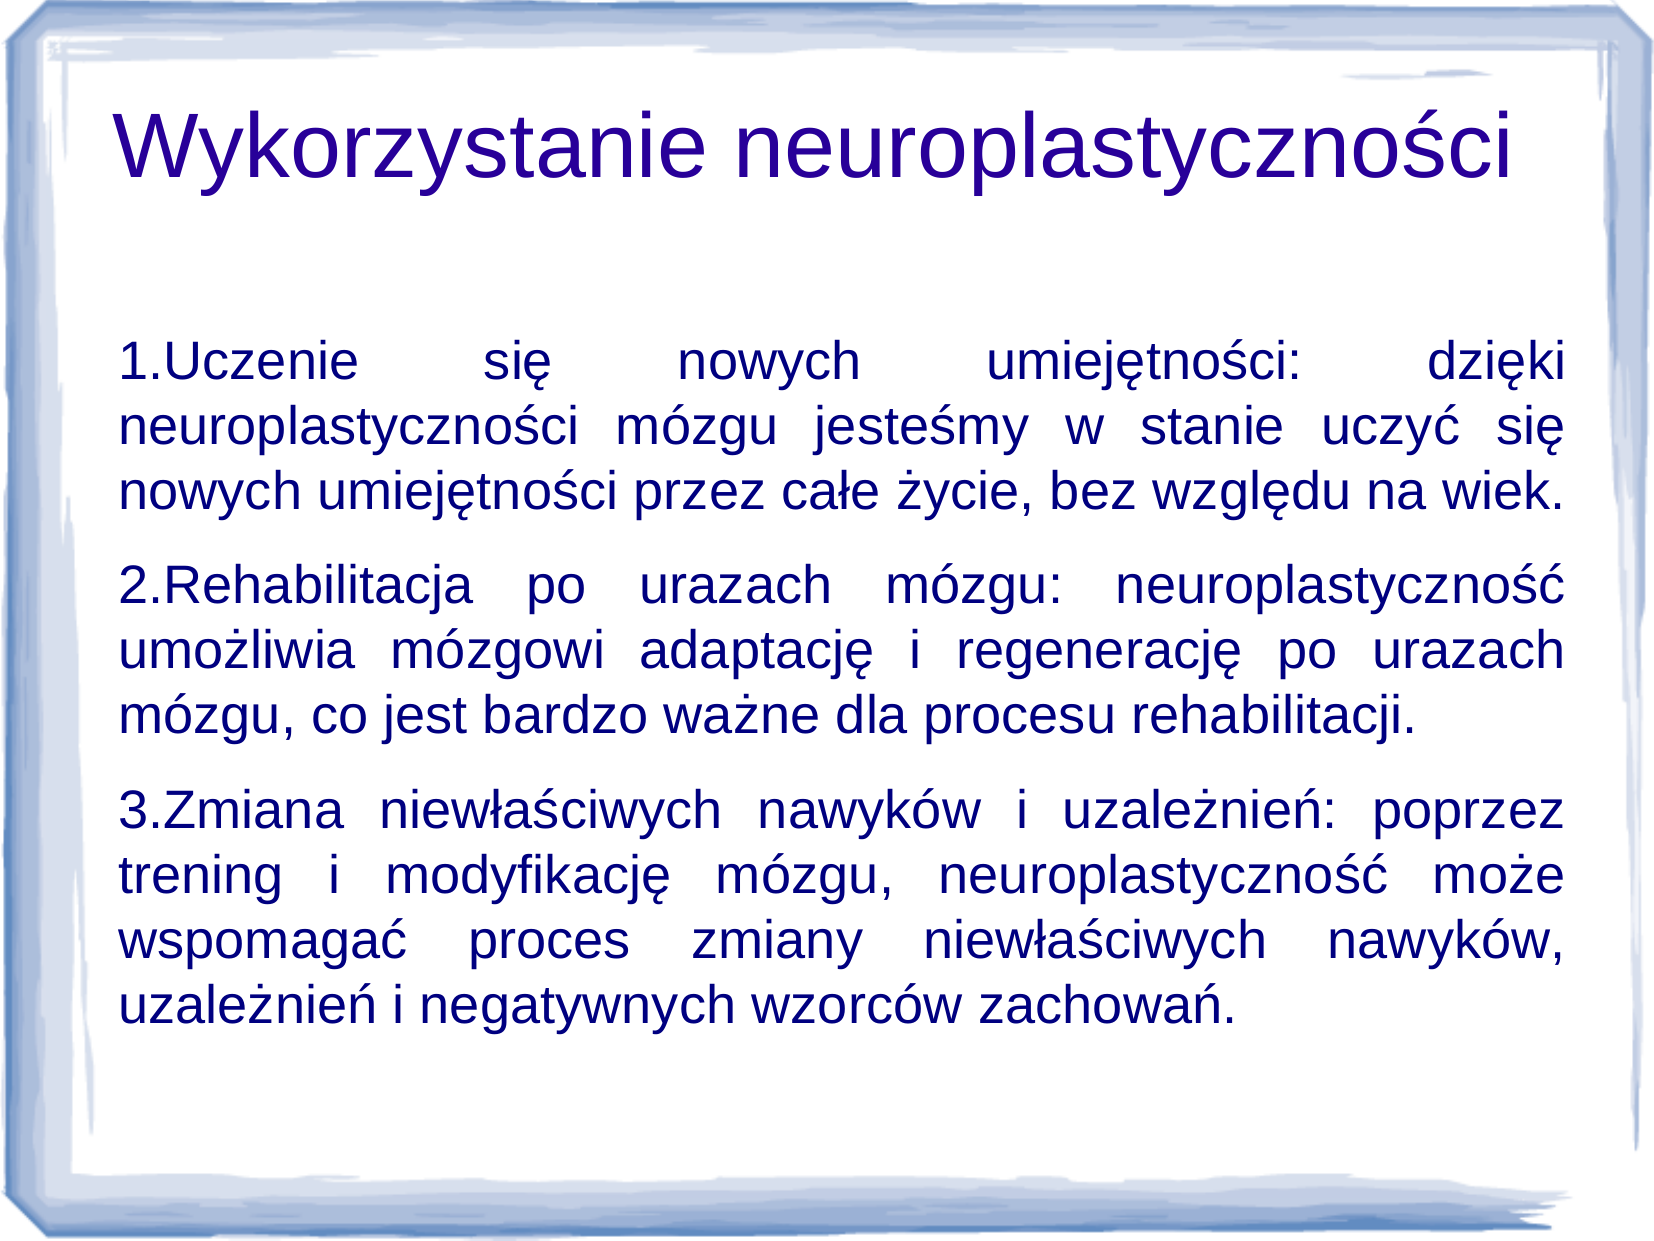

# Wykorzystanie neuroplastyczności
1.Uczenie się nowych umiejętności: dzięki neuroplastyczności mózgu jesteśmy w stanie uczyć się nowych umiejętności przez całe życie, bez względu na wiek.
2.Rehabilitacja po urazach mózgu: neuroplastyczność umożliwia mózgowi adaptację i regenerację po urazach mózgu, co jest bardzo ważne dla procesu rehabilitacji.
3.Zmiana niewłaściwych nawyków i uzależnień: poprzez trening i modyfikację mózgu, neuroplastyczność może wspomagać proces zmiany niewłaściwych nawyków, uzależnień i negatywnych wzorców zachowań.